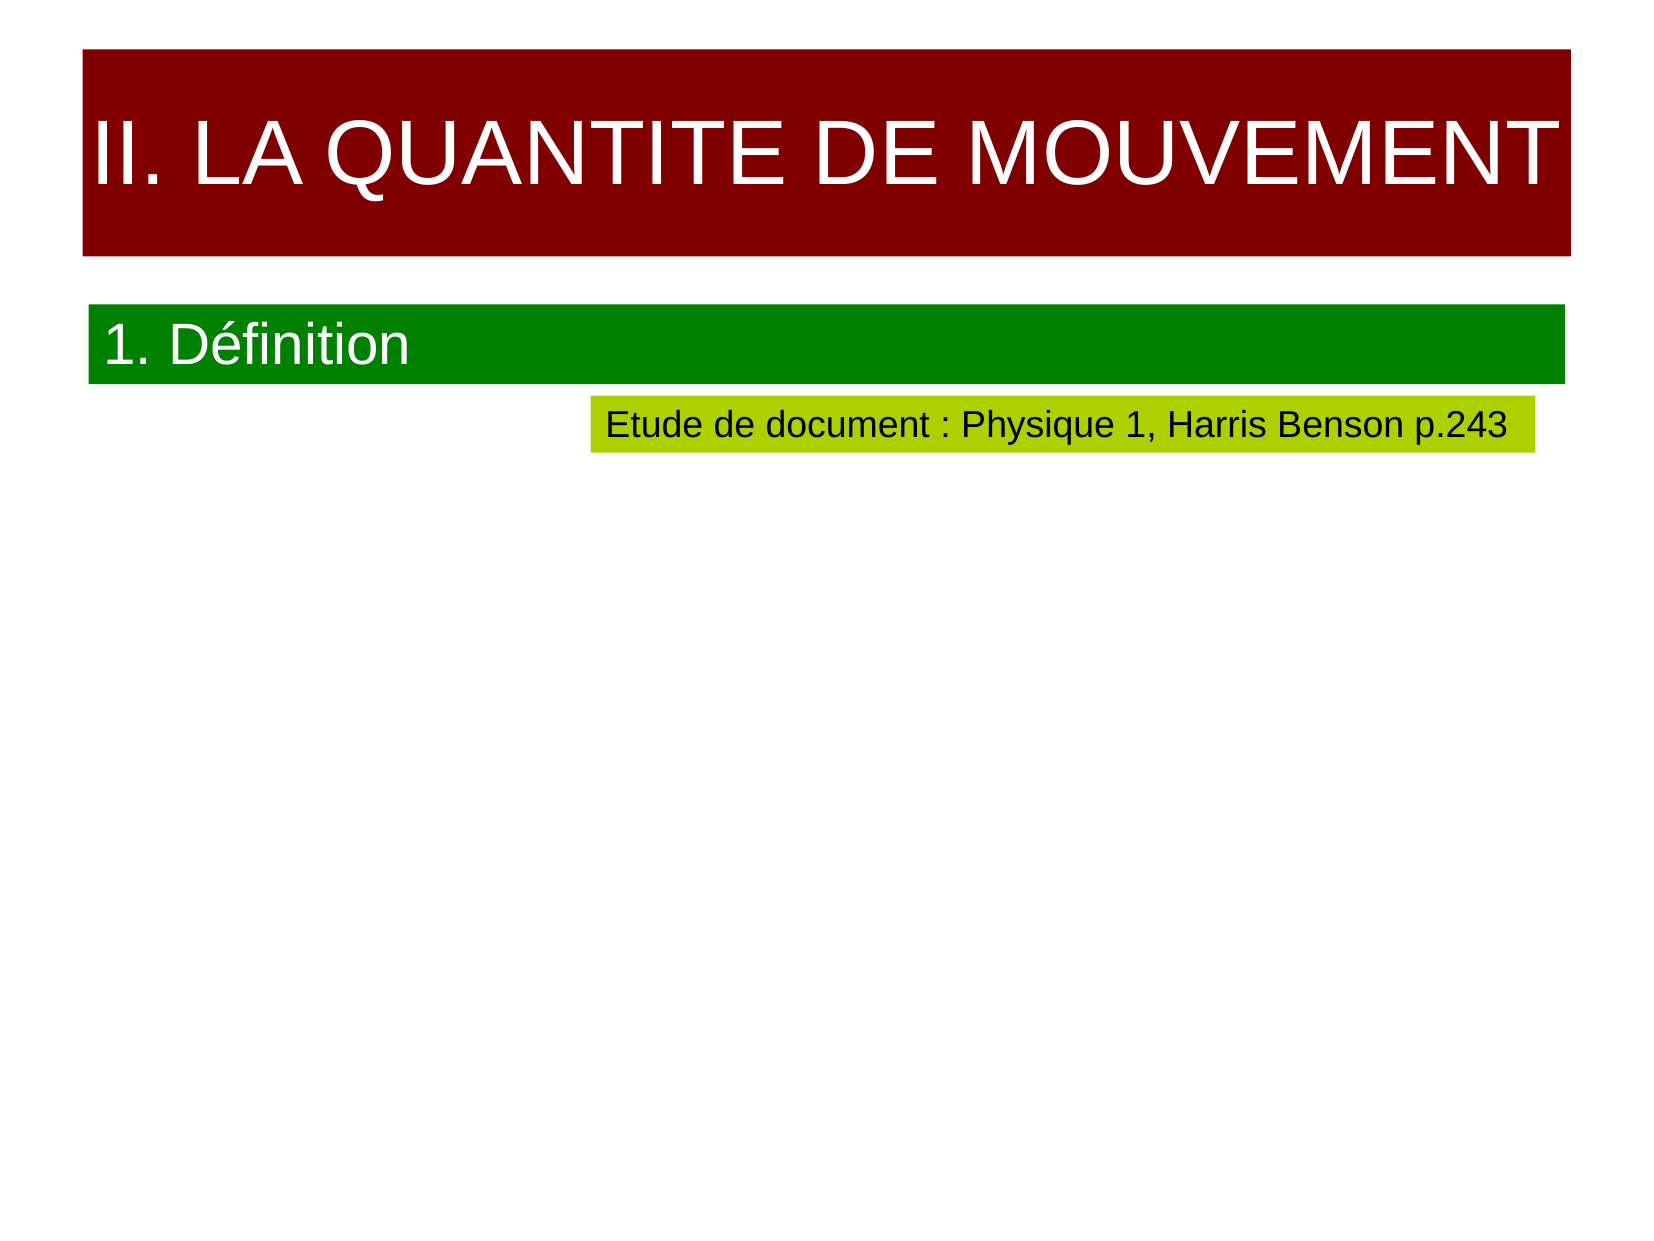

# II. LA QUANTITE DE MOUVEMENT
1. Définition
Etude de document : Physique 1, Harris Benson p.243